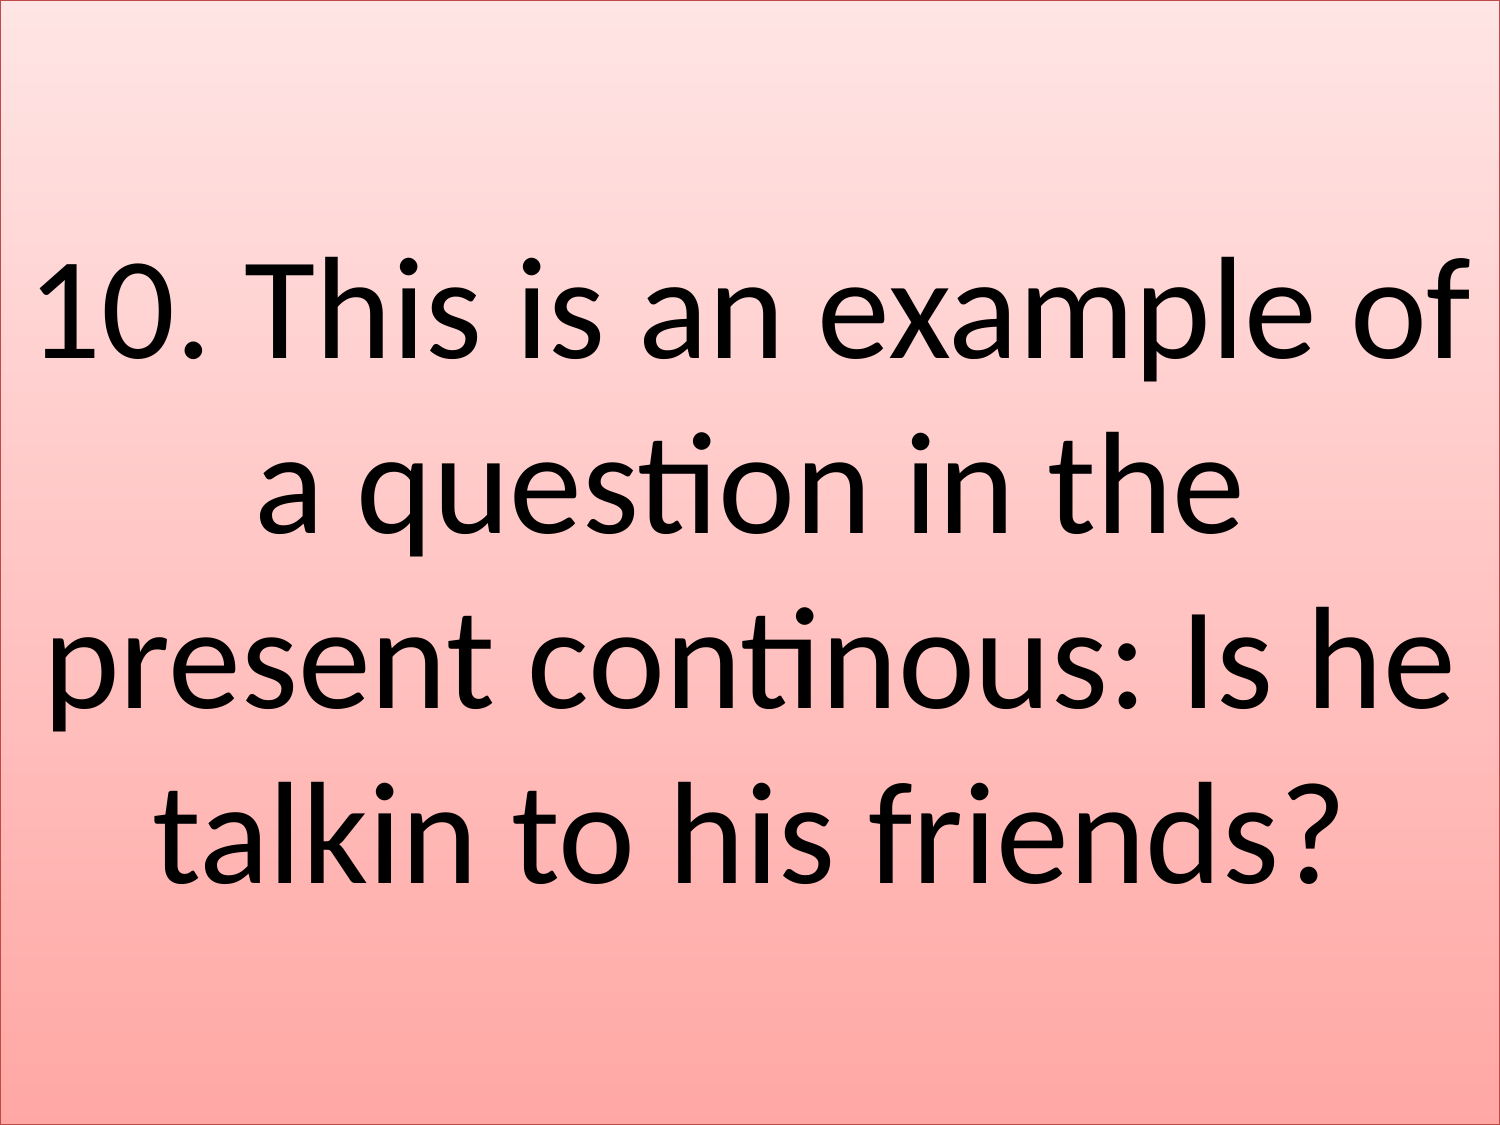

# 10. This is an example of a question in the present continous: Is he talkin to his friends?